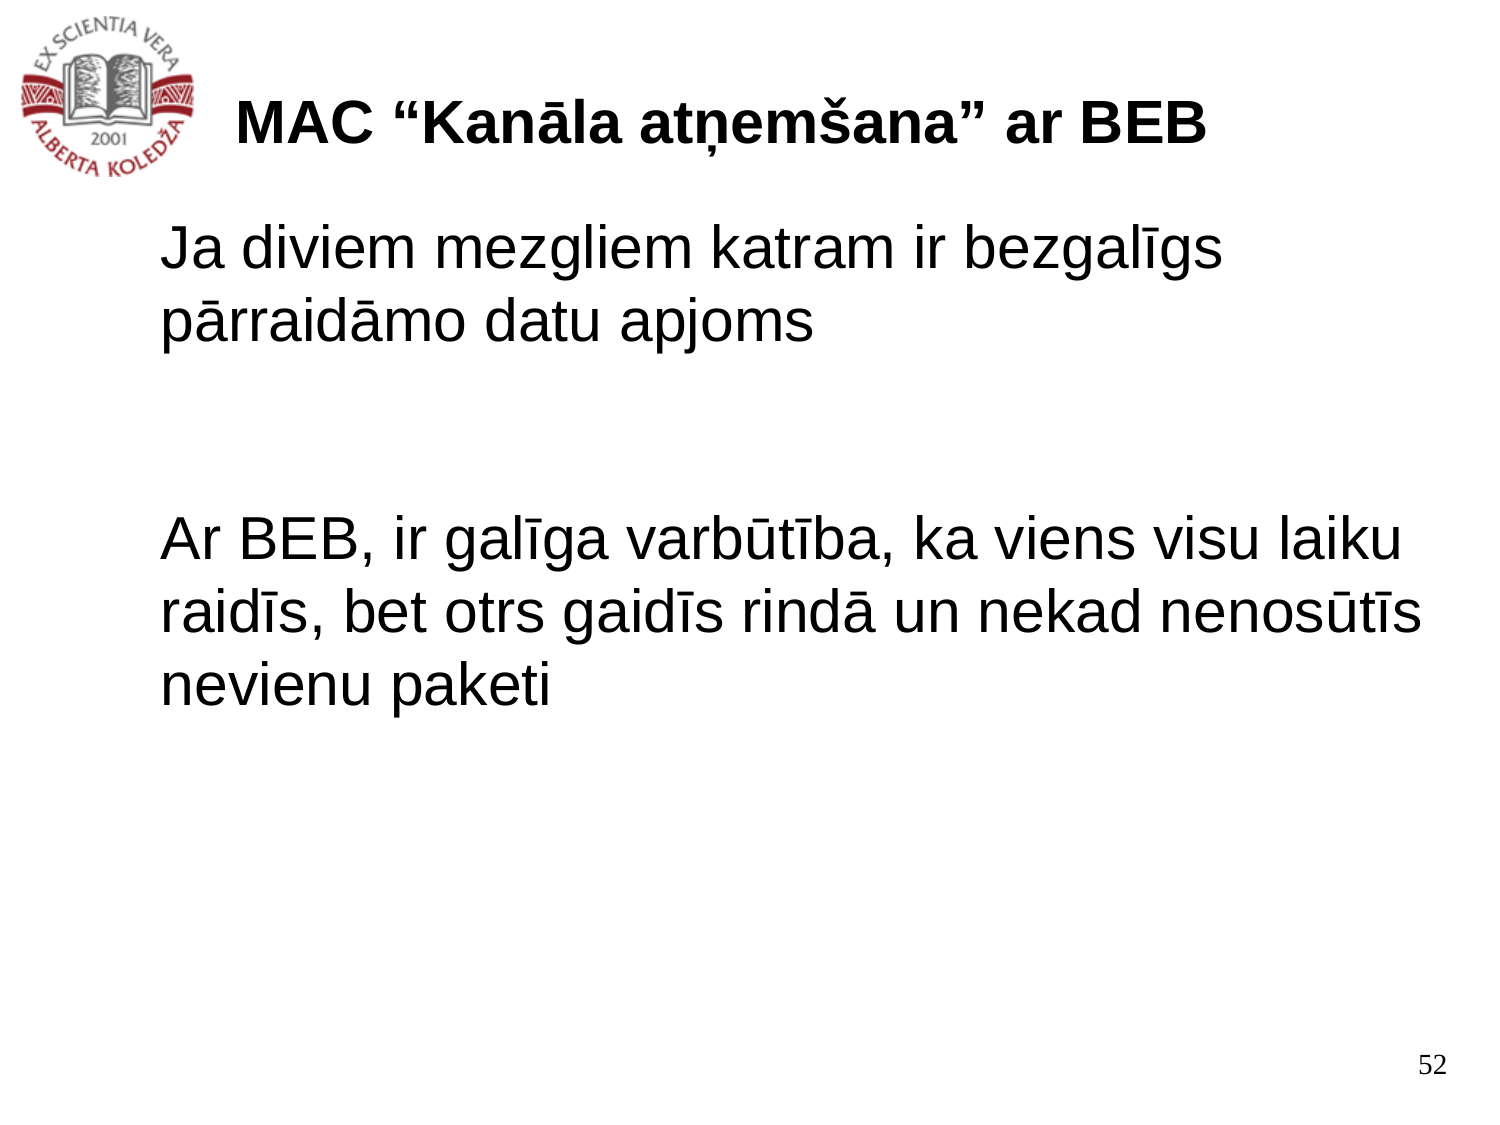

# MAC “Kanāla atņemšana” ar BEB
Ja diviem mezgliem katram ir bezgalīgs pārraidāmo datu apjoms
Ar BEB, ir galīga varbūtība, ka viens visu laiku raidīs, bet otrs gaidīs rindā un nekad nenosūtīs nevienu paketi